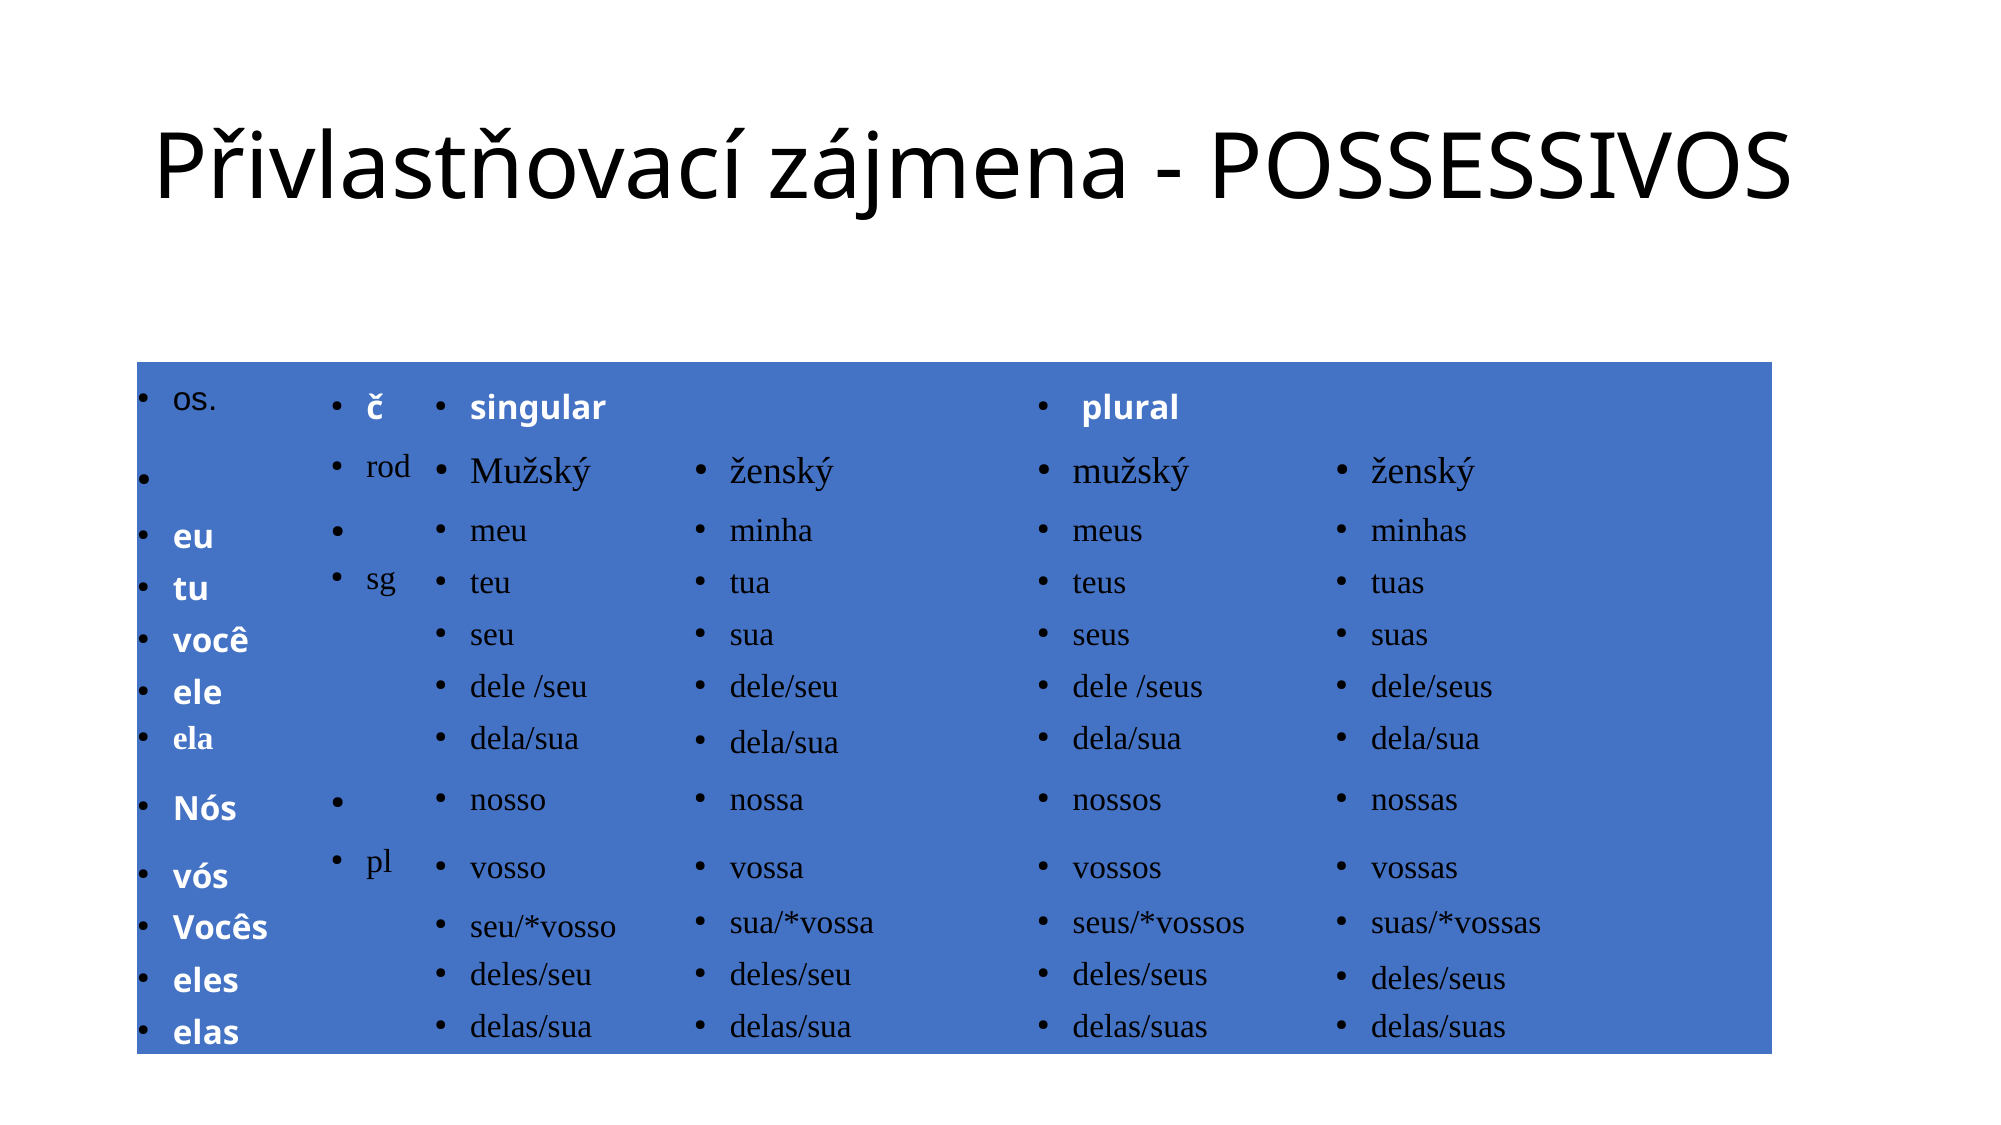

# Přivlastňovací zájmena - POSSESSIVOS
| os. | č | singular | | plural | |
| --- | --- | --- | --- | --- | --- |
| | rod | Mužský | ženský | mužský | ženský |
| eu | sg | meu | minha | meus | minhas |
| tu | | teu | tua | teus | tuas |
| você | | seu | sua | seus | suas |
| ele | | dele /seu | dele/seu | dele /seus | dele/seus |
| ela | | dela/sua | dela/sua | dela/sua | dela/sua |
| Nós | pl | nosso | nossa | nossos | nossas |
| vós | | vosso | vossa | vossos | vossas |
| Vocês | | seu/\*vosso | sua/\*vossa | seus/\*vossos | suas/\*vossas |
| eles | | deles/seu | deles/seu | deles/seus | deles/seus |
| elas | | delas/sua | delas/sua | delas/suas | delas/suas |